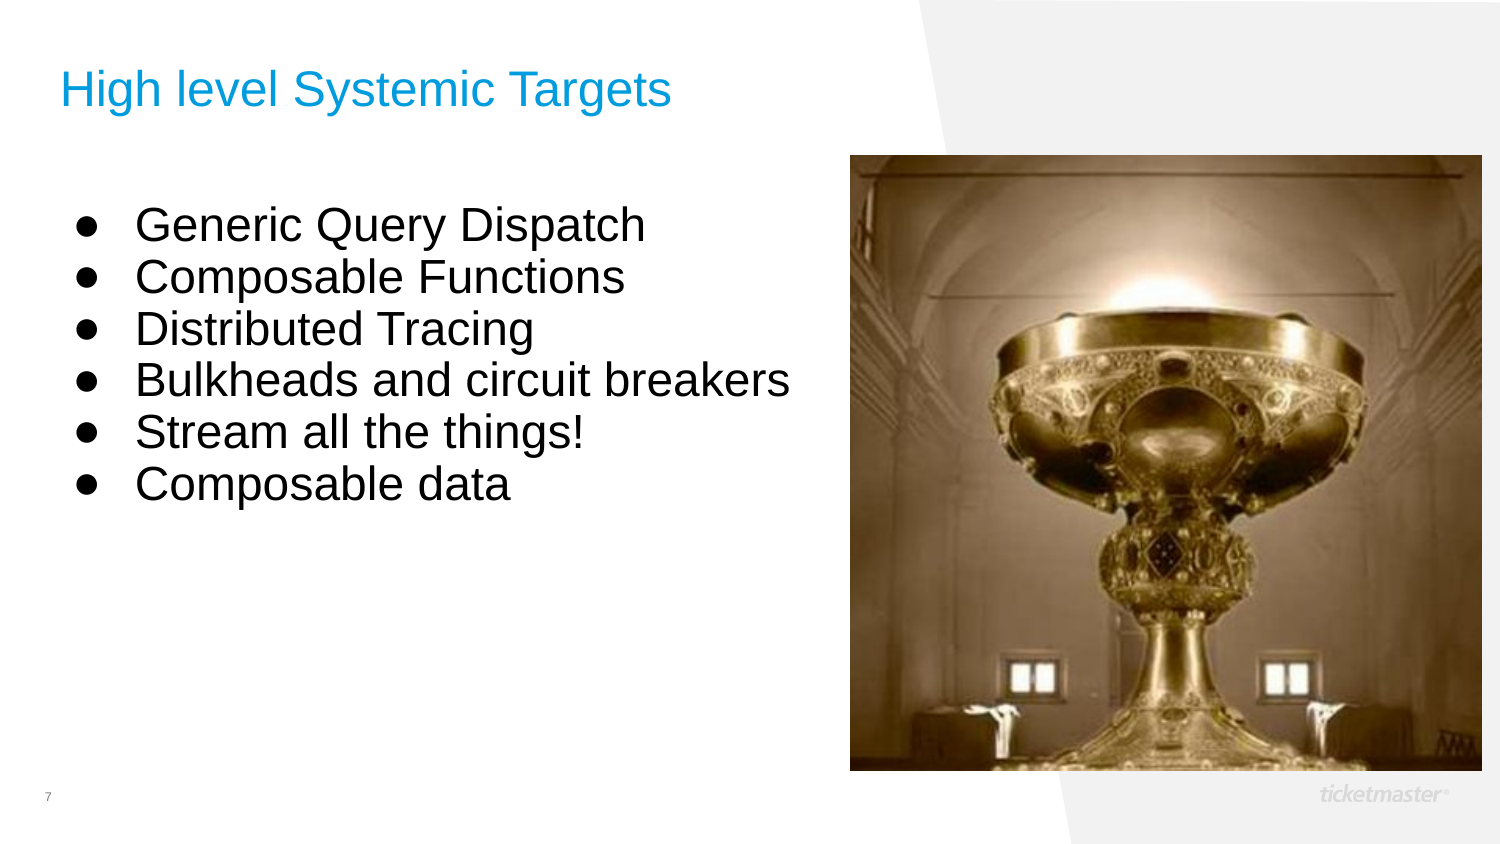

# High level Systemic Targets
Generic Query Dispatch
Composable Functions
Distributed Tracing
Bulkheads and circuit breakers
Stream all the things!
Composable data